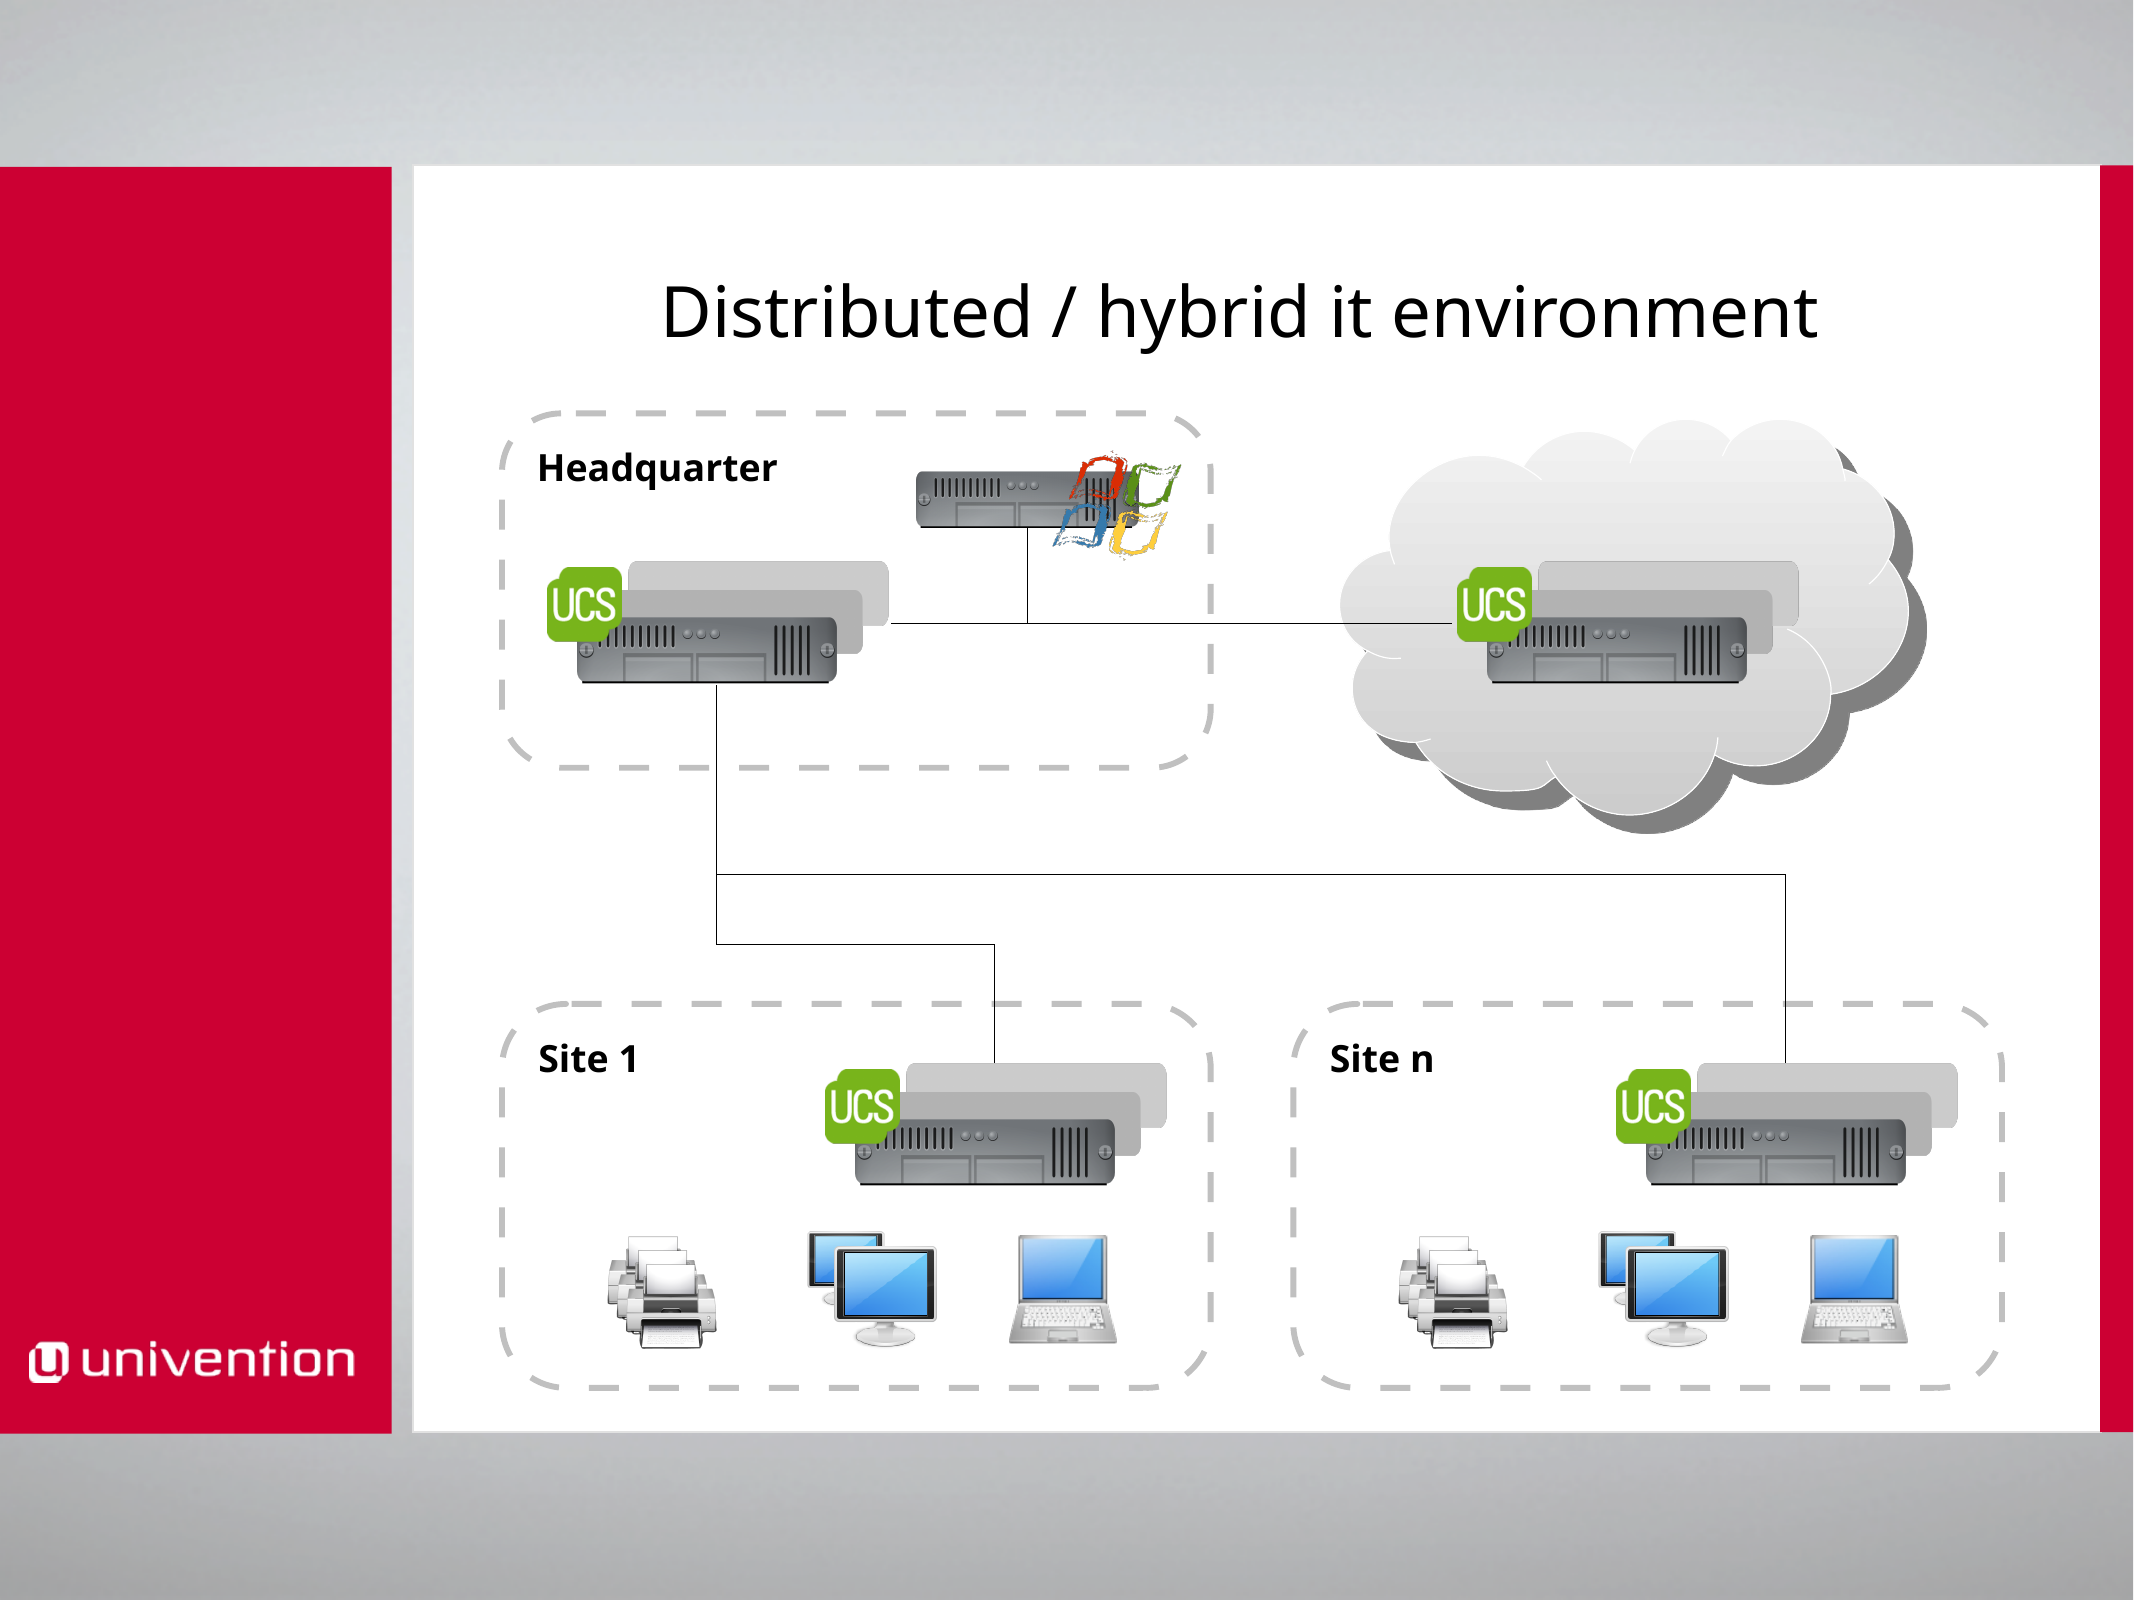

# Distributed / hybrid it environment
Headquarter
Site 1
Site n